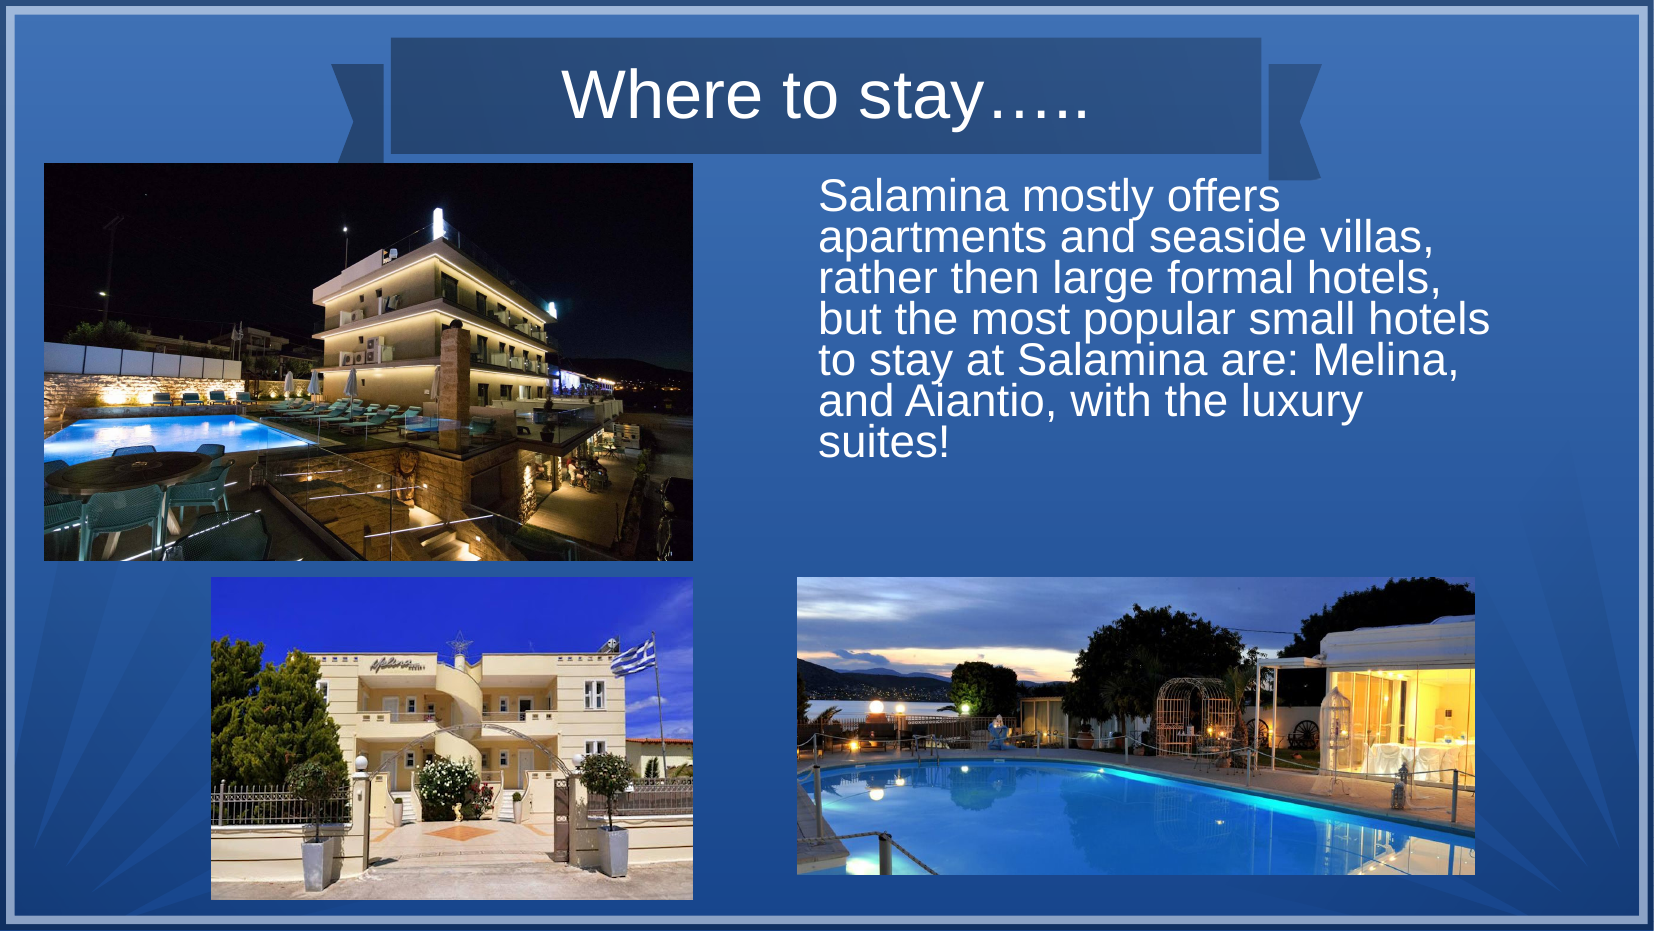

# Where to stay…..
Salamina mostly offers apartments and seaside villas, rather then large formal hotels, but the most popular small hotels to stay at Salamina are: Melina, and Aiantio, with the luxury suites!